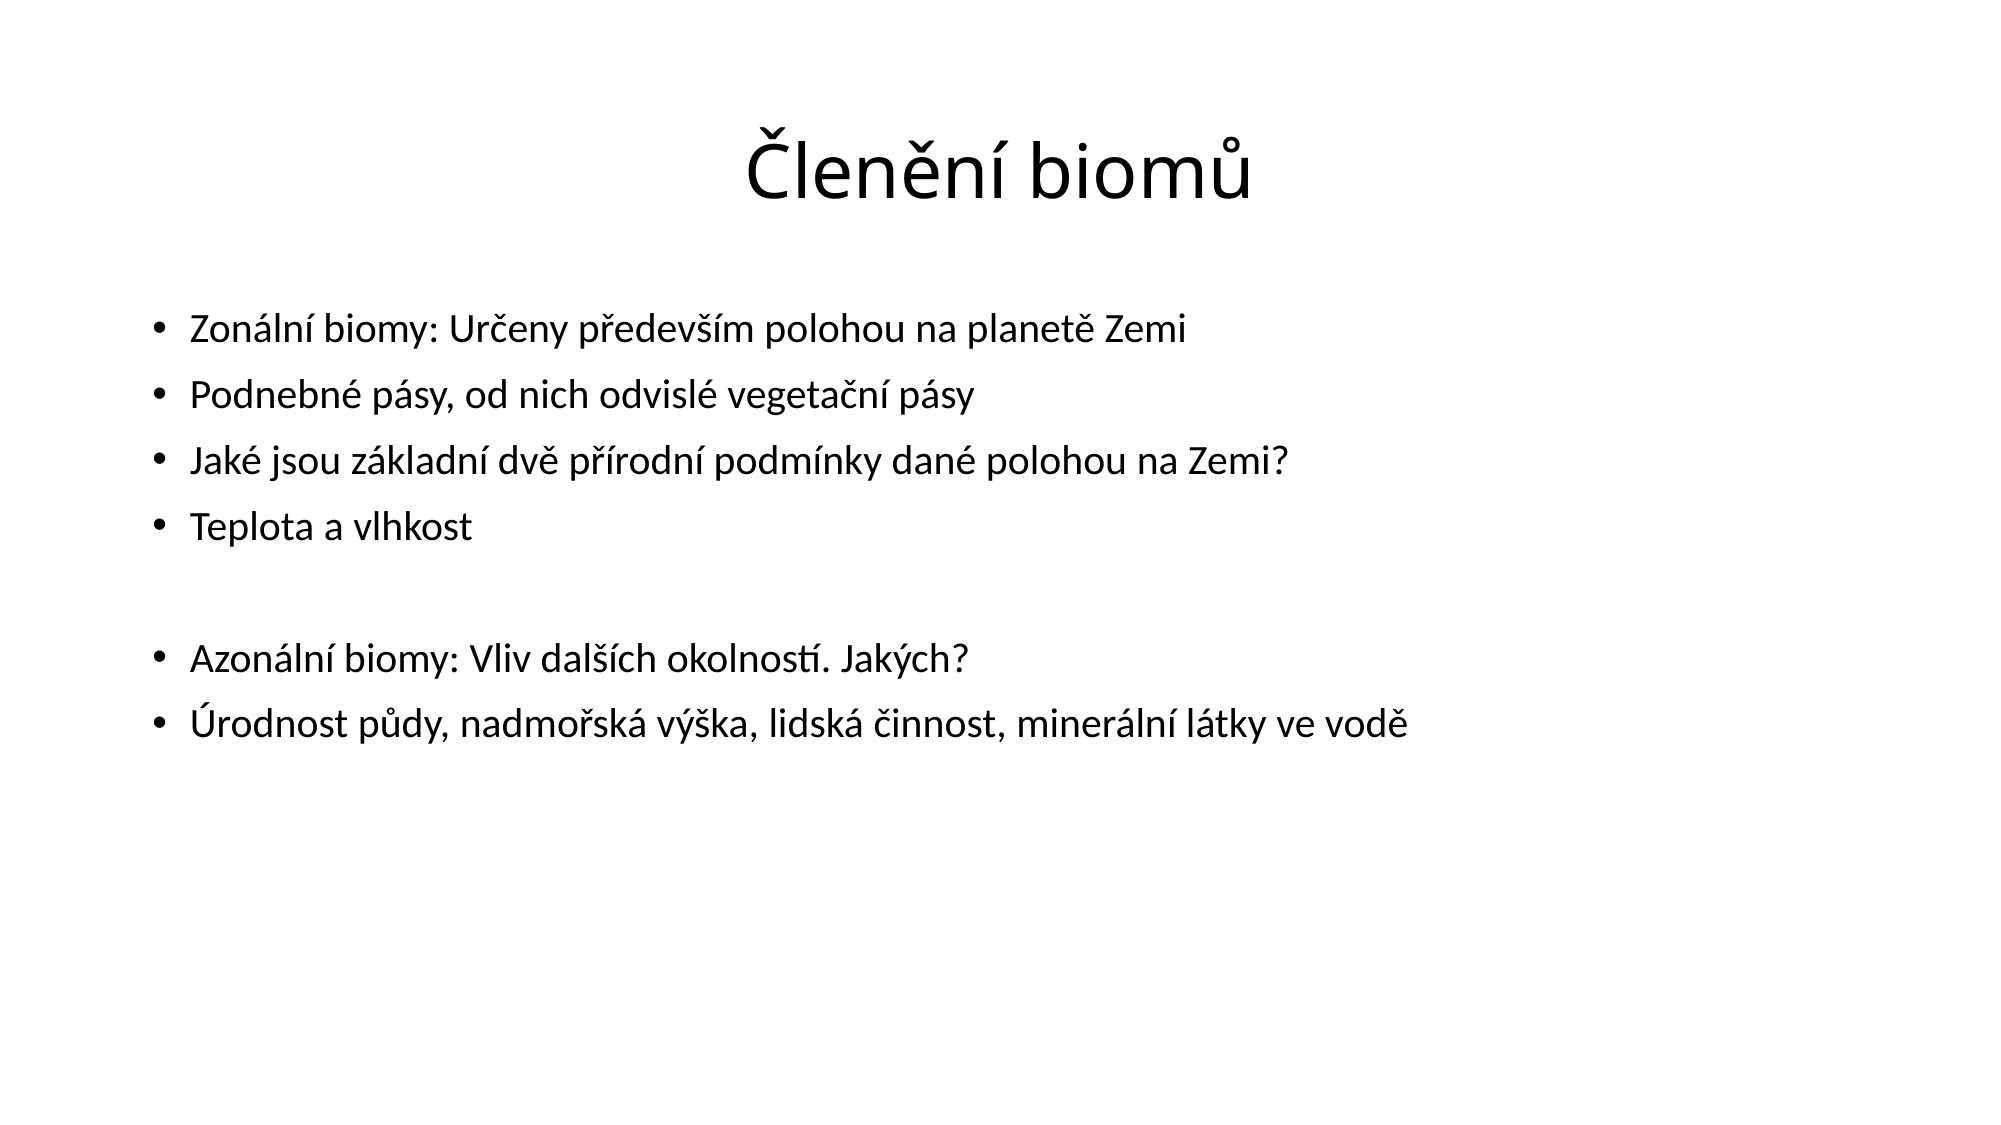

# Členění biomů
Zonální biomy: Určeny především polohou na planetě Zemi
Podnebné pásy, od nich odvislé vegetační pásy
Jaké jsou základní dvě přírodní podmínky dané polohou na Zemi?
Teplota a vlhkost
Azonální biomy: Vliv dalších okolností. Jakých?
Úrodnost půdy, nadmořská výška, lidská činnost, minerální látky ve vodě